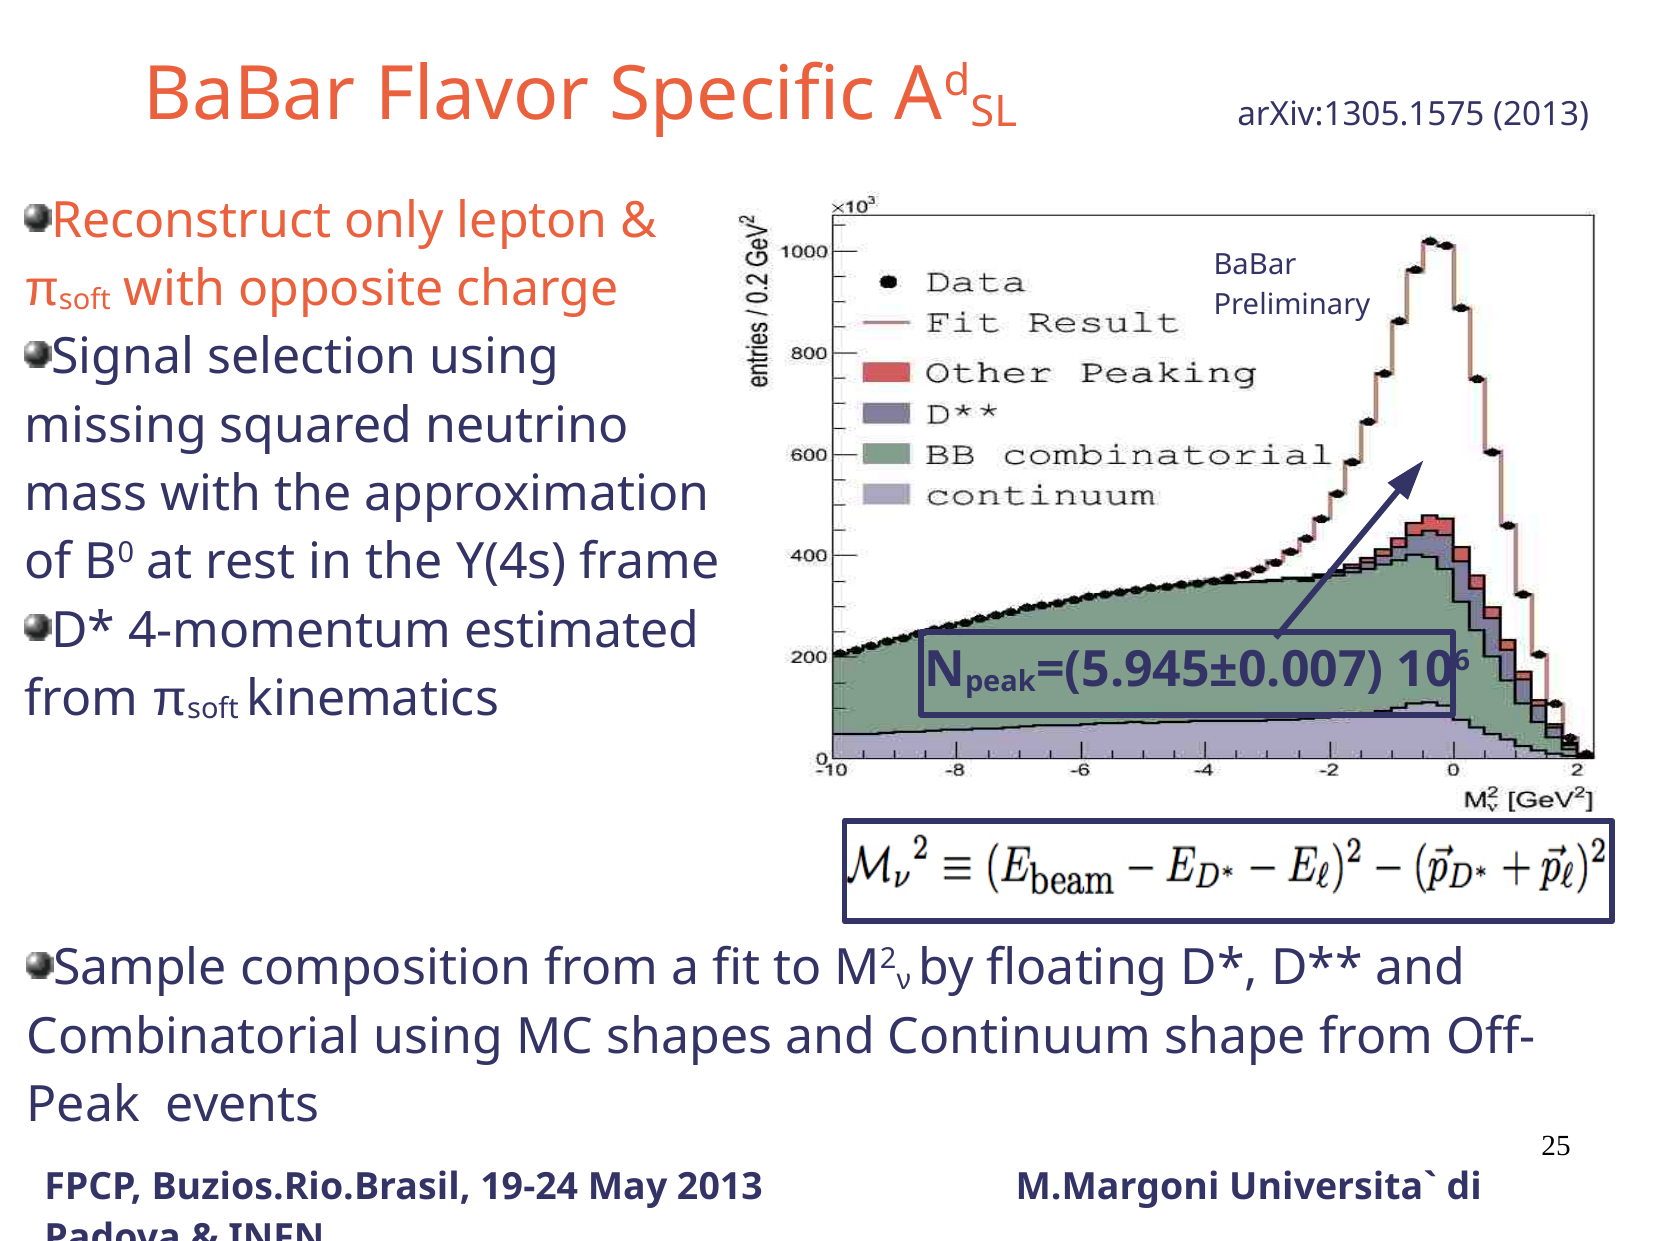

BaBar Flavor Specific AdSL
arXiv:1305.1575 (2013)
Reconstruct only lepton & πsoft with opposite charge
Signal selection using missing squared neutrino mass with the approximation of B0 at rest in the Y(4s) frame
D* 4-momentum estimated from πsoft kinematics
BaBar
Preliminary
Npeak=(5.945±0.007) 106
Sample composition from a fit to M2ν by floating D*, D** and Combinatorial using MC shapes and Continuum shape from Off-Peak events
25
FPCP, Buzios.Rio.Brasil, 19-24 May 2013 M.Margoni Universita` di Padova & INFN